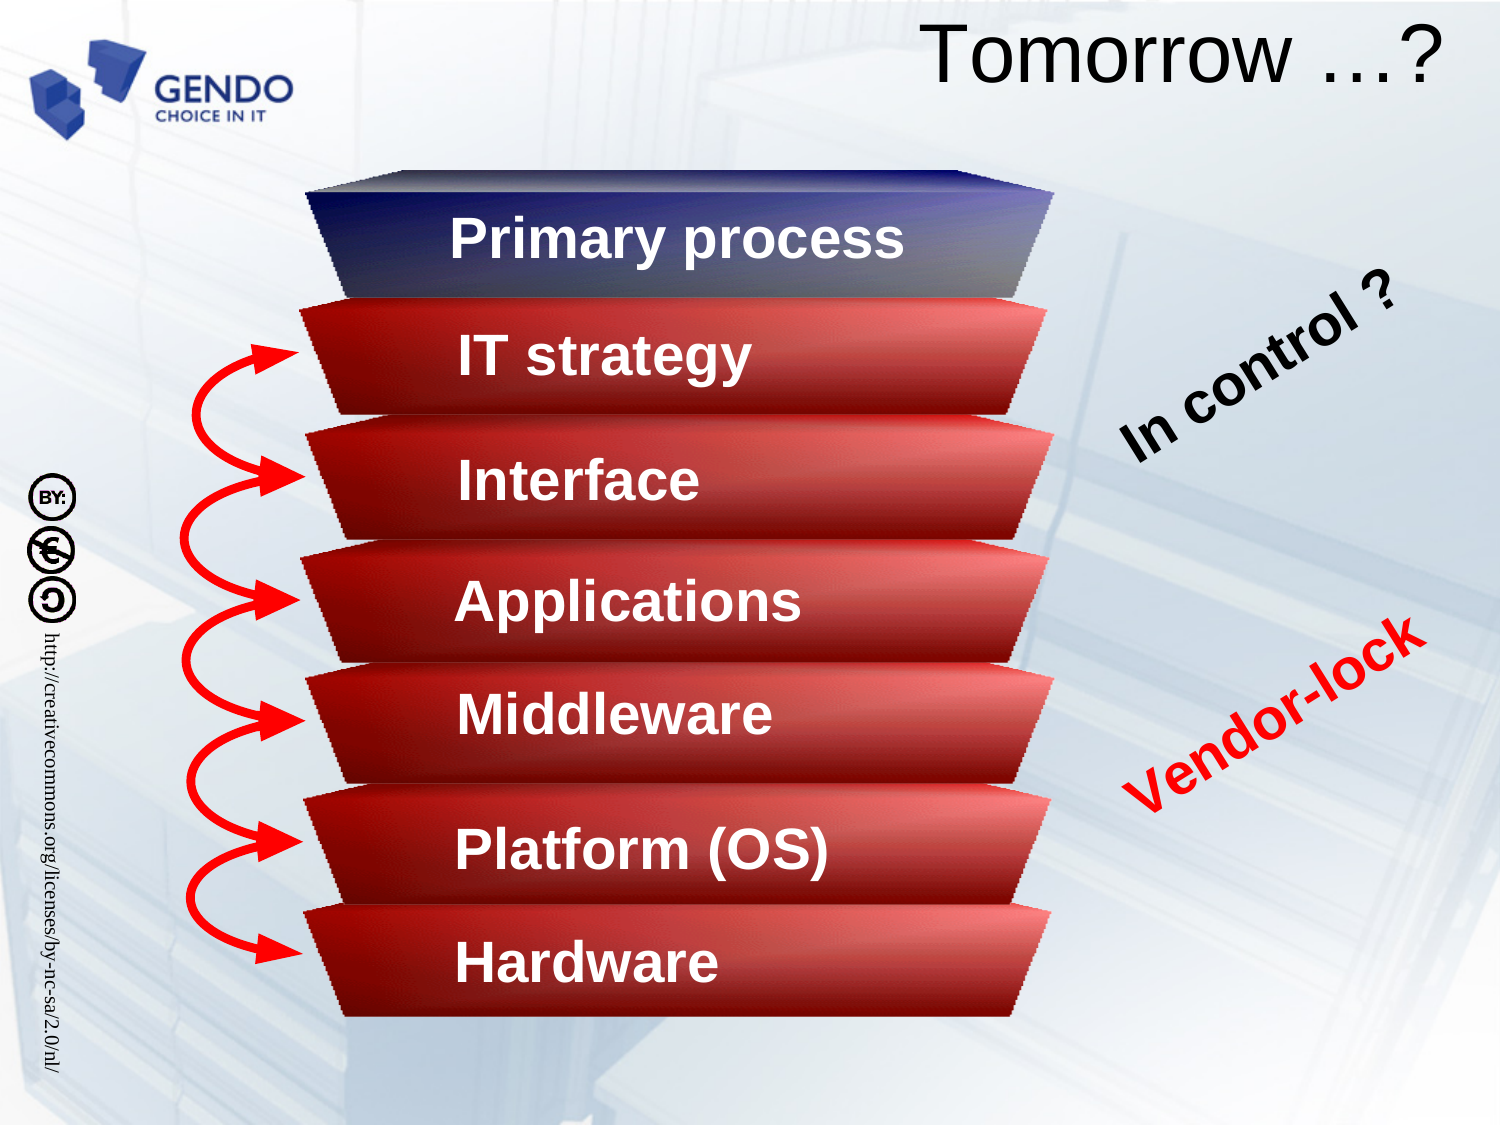

Tomorrow …?
Primary process
IT strategy
In control ?
Interface
Applications
Vendor-lock
Middleware
Platform (OS)‏
Hardware